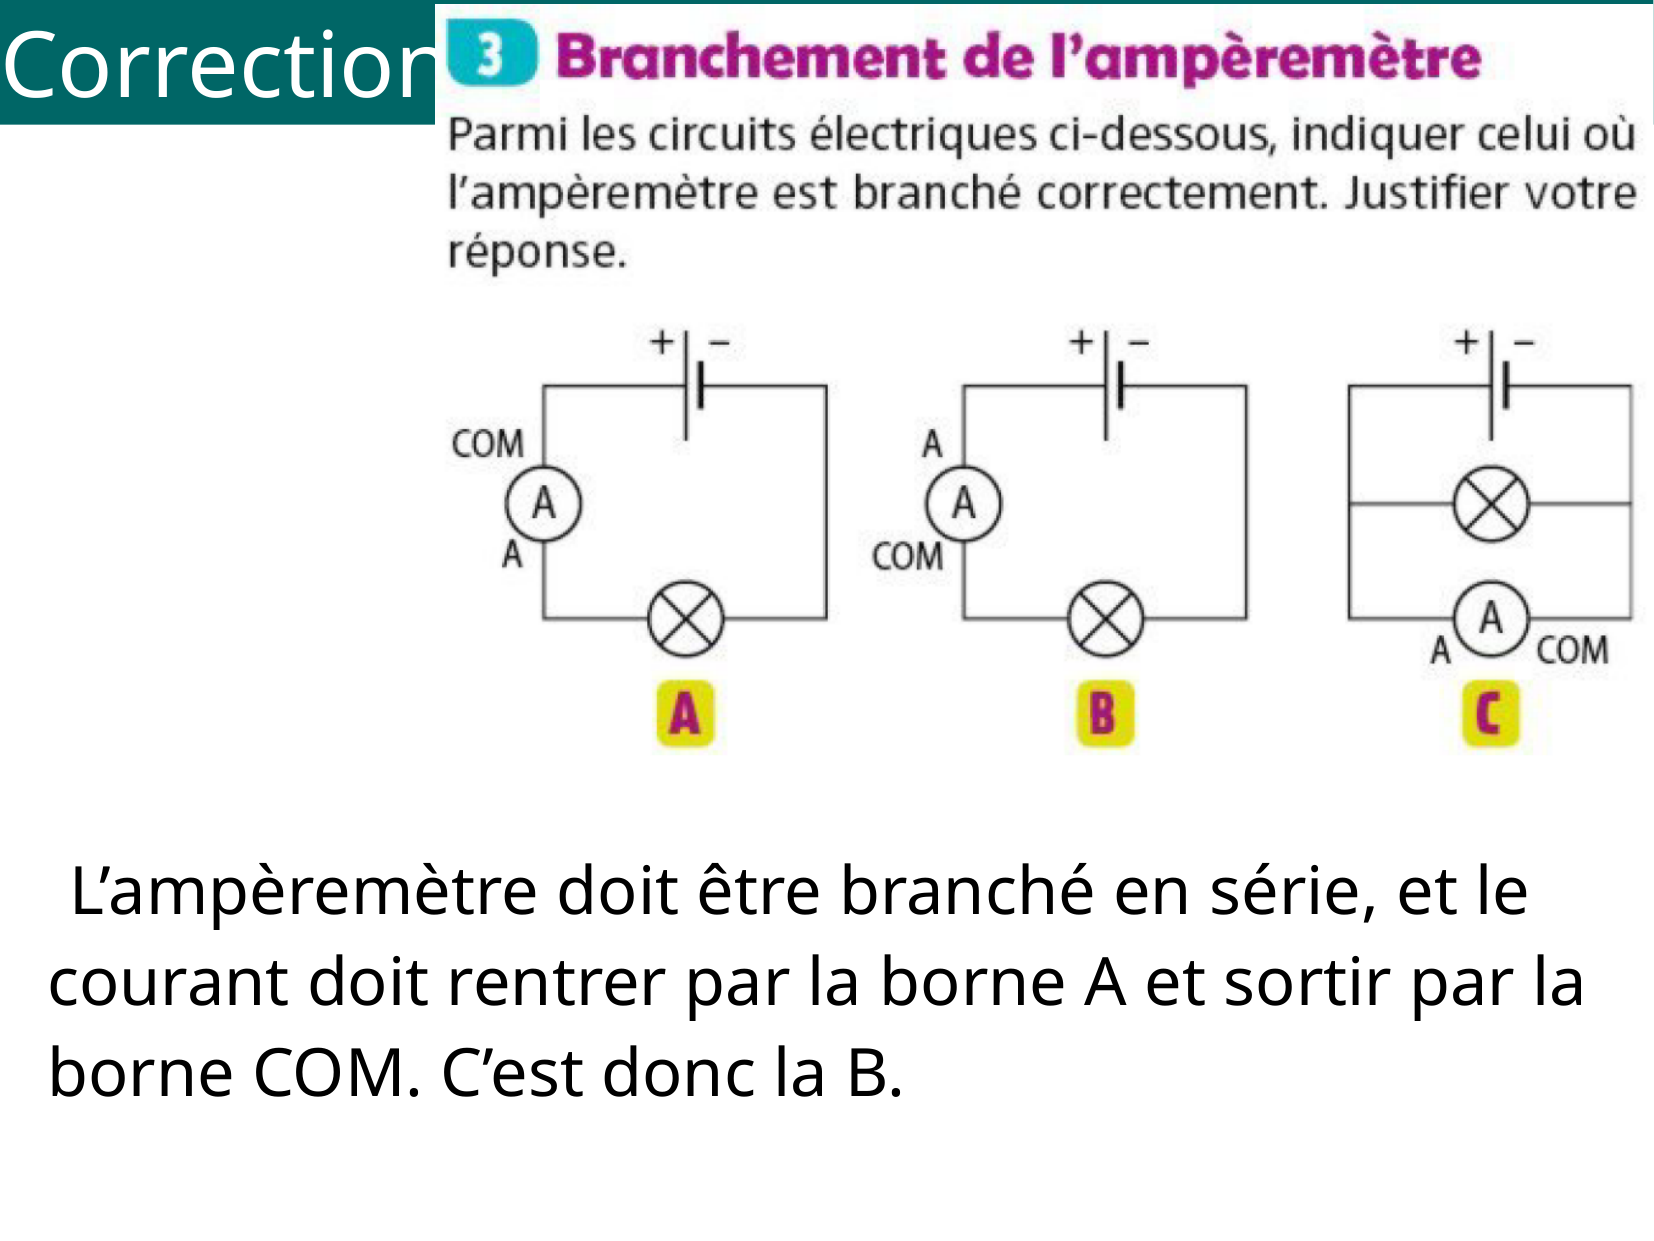

# Correction
L’ampèremètre doit être branché en série, et le courant doit rentrer par la borne A et sortir par la borne COM. C’est donc la B.